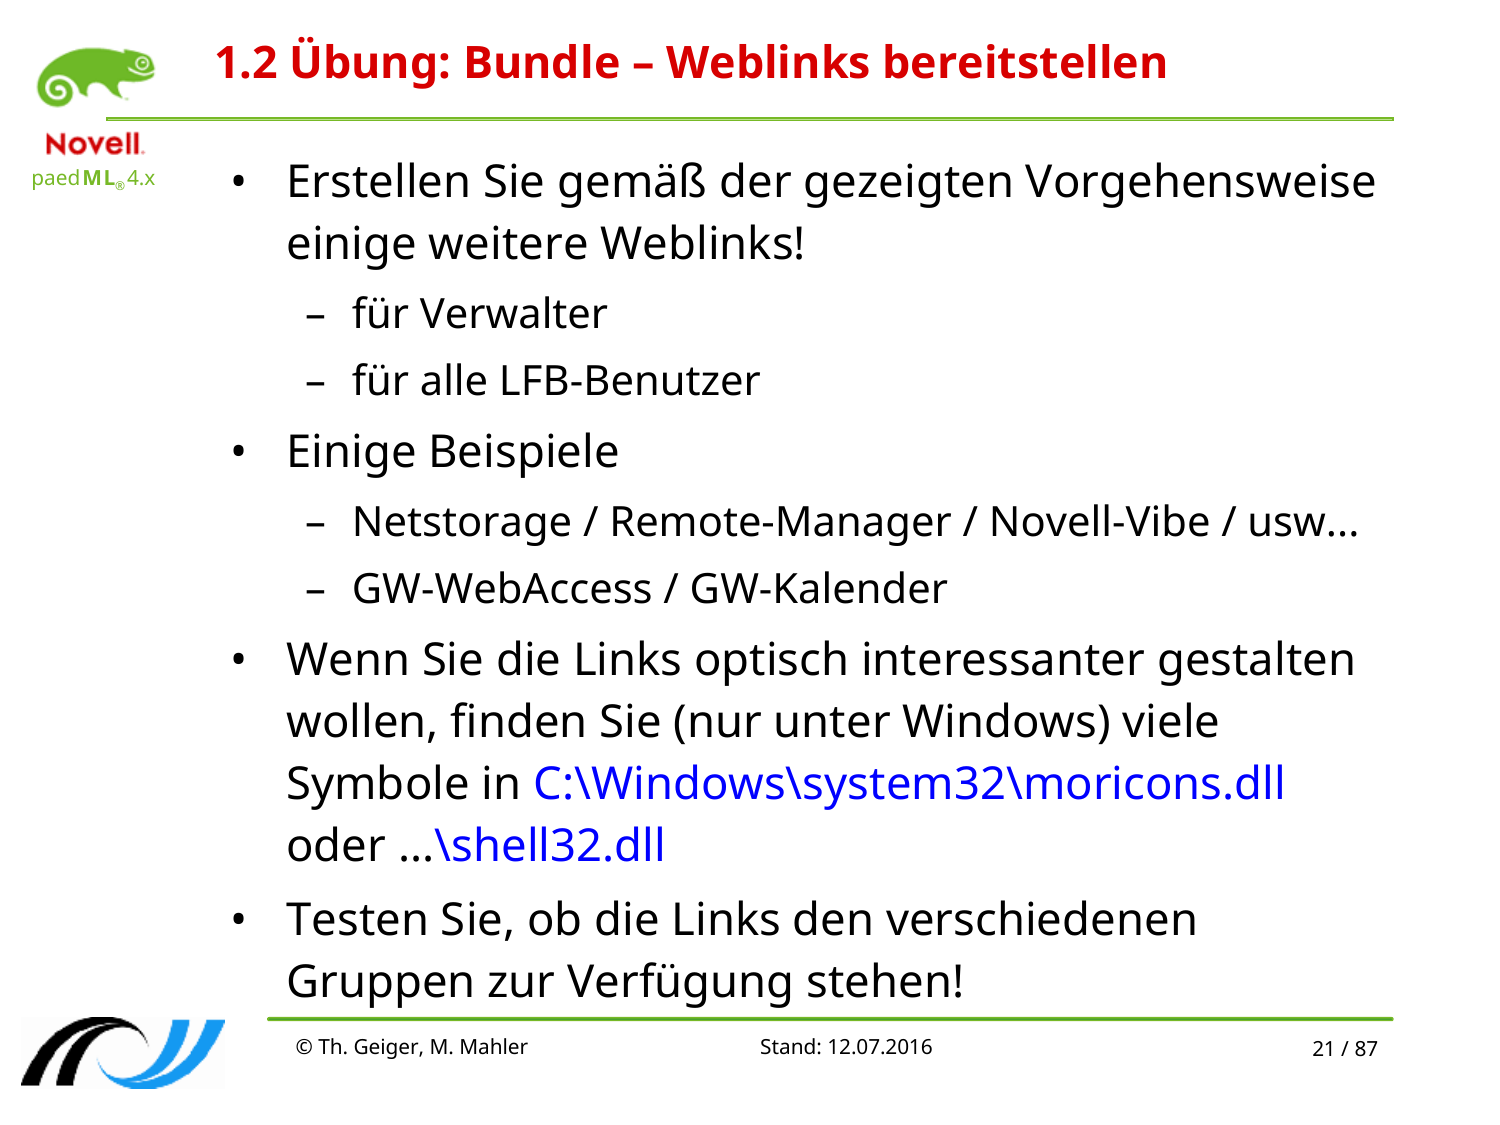

# 1.2 Übung: Bundle – Weblinks bereitstellen
Erstellen Sie gemäß der gezeigten Vorgehensweise einige weitere Weblinks!
für Verwalter
für alle LFB-Benutzer
Einige Beispiele
Netstorage / Remote-Manager / Novell-Vibe / usw...
GW-WebAccess / GW-Kalender
Wenn Sie die Links optisch interessanter gestalten wollen, finden Sie (nur unter Windows) viele Symbole in C:\Windows\system32\moricons.dll oder ...\shell32.dll
Testen Sie, ob die Links den verschiedenen Gruppen zur Verfügung stehen!
© Th. Geiger, M. Mahler
12.07.2016
21